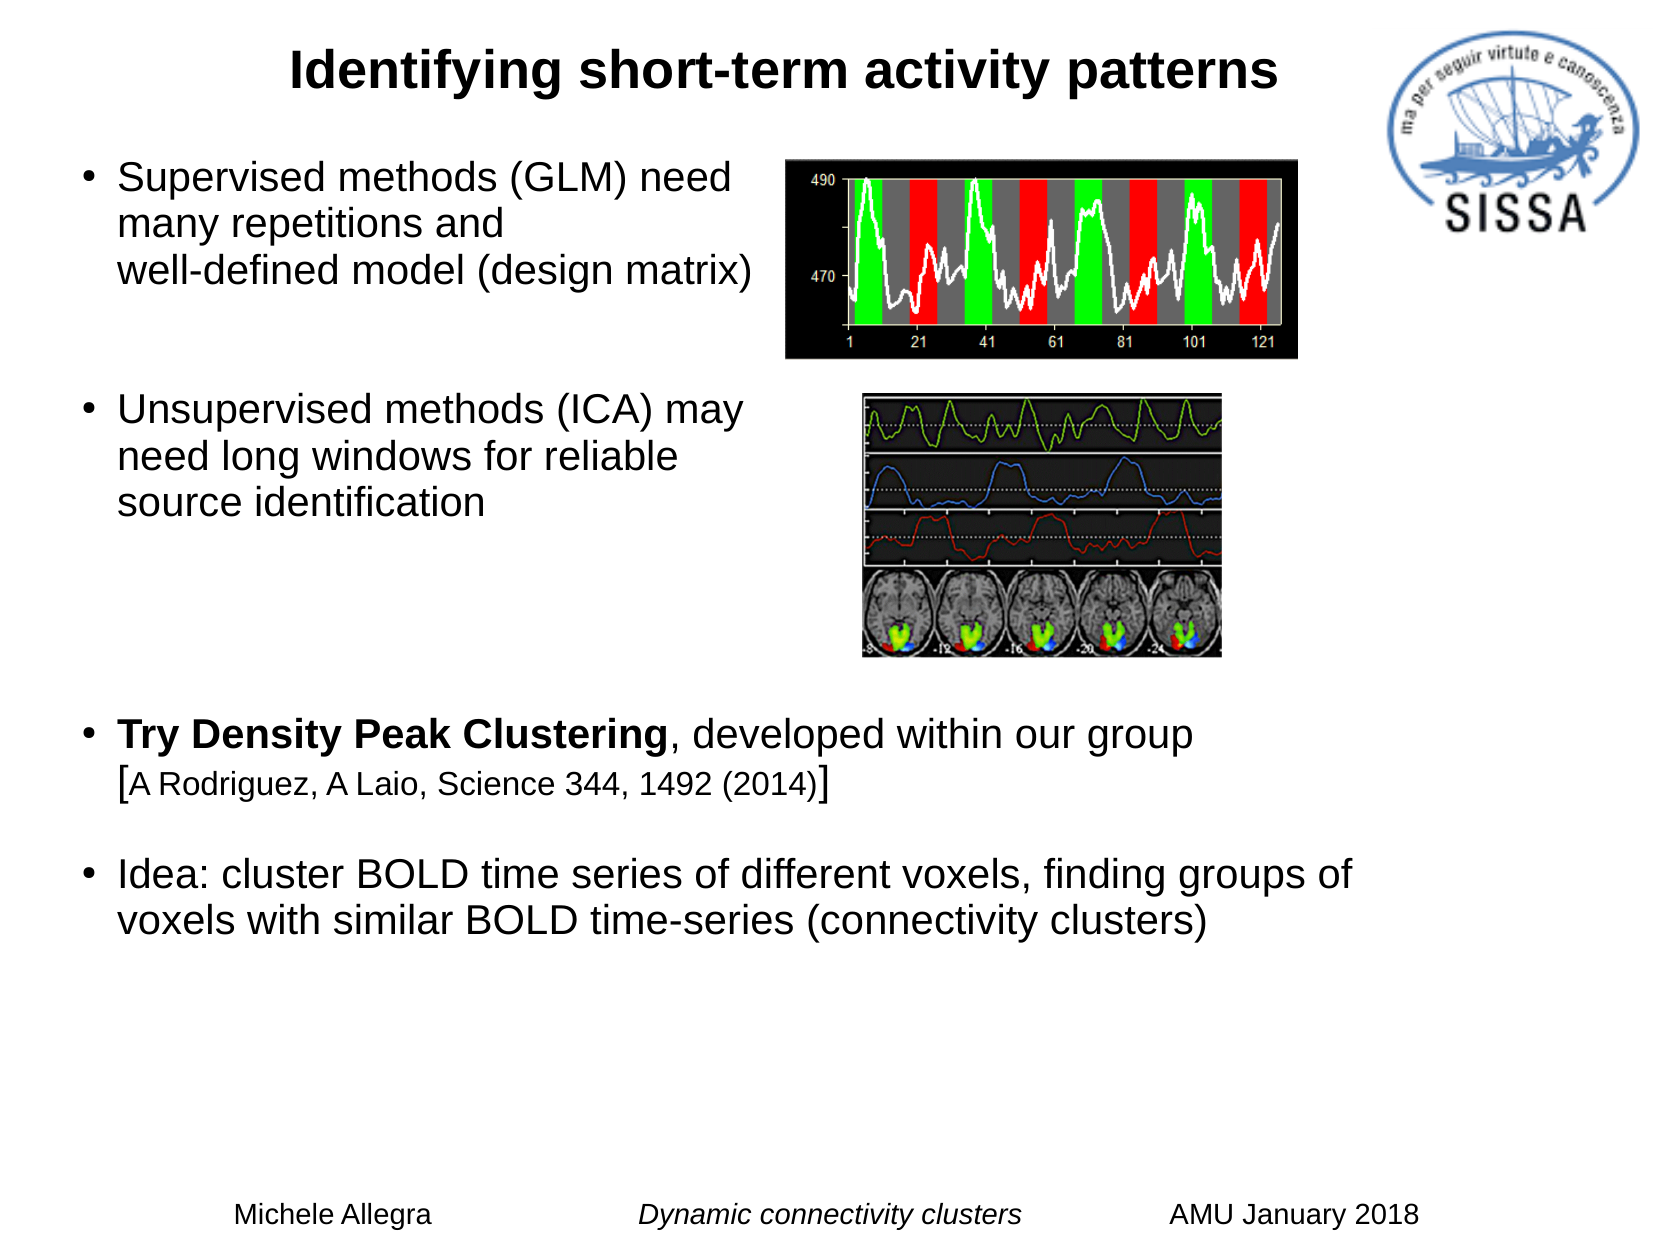

Identifying short-term activity patterns
Supervised methods (GLM) need many repetitions and well-defined model (design matrix)
Unsupervised methods (ICA) may need long windows for reliable source identification
Try Density Peak Clustering, developed within our group [A Rodriguez, A Laio, Science 344, 1492 (2014)]
Idea: cluster BOLD time series of different voxels, finding groups of voxels with similar BOLD time-series (connectivity clusters)
# Michele Allegra Dynamic connectivity clusters AMU January 2018